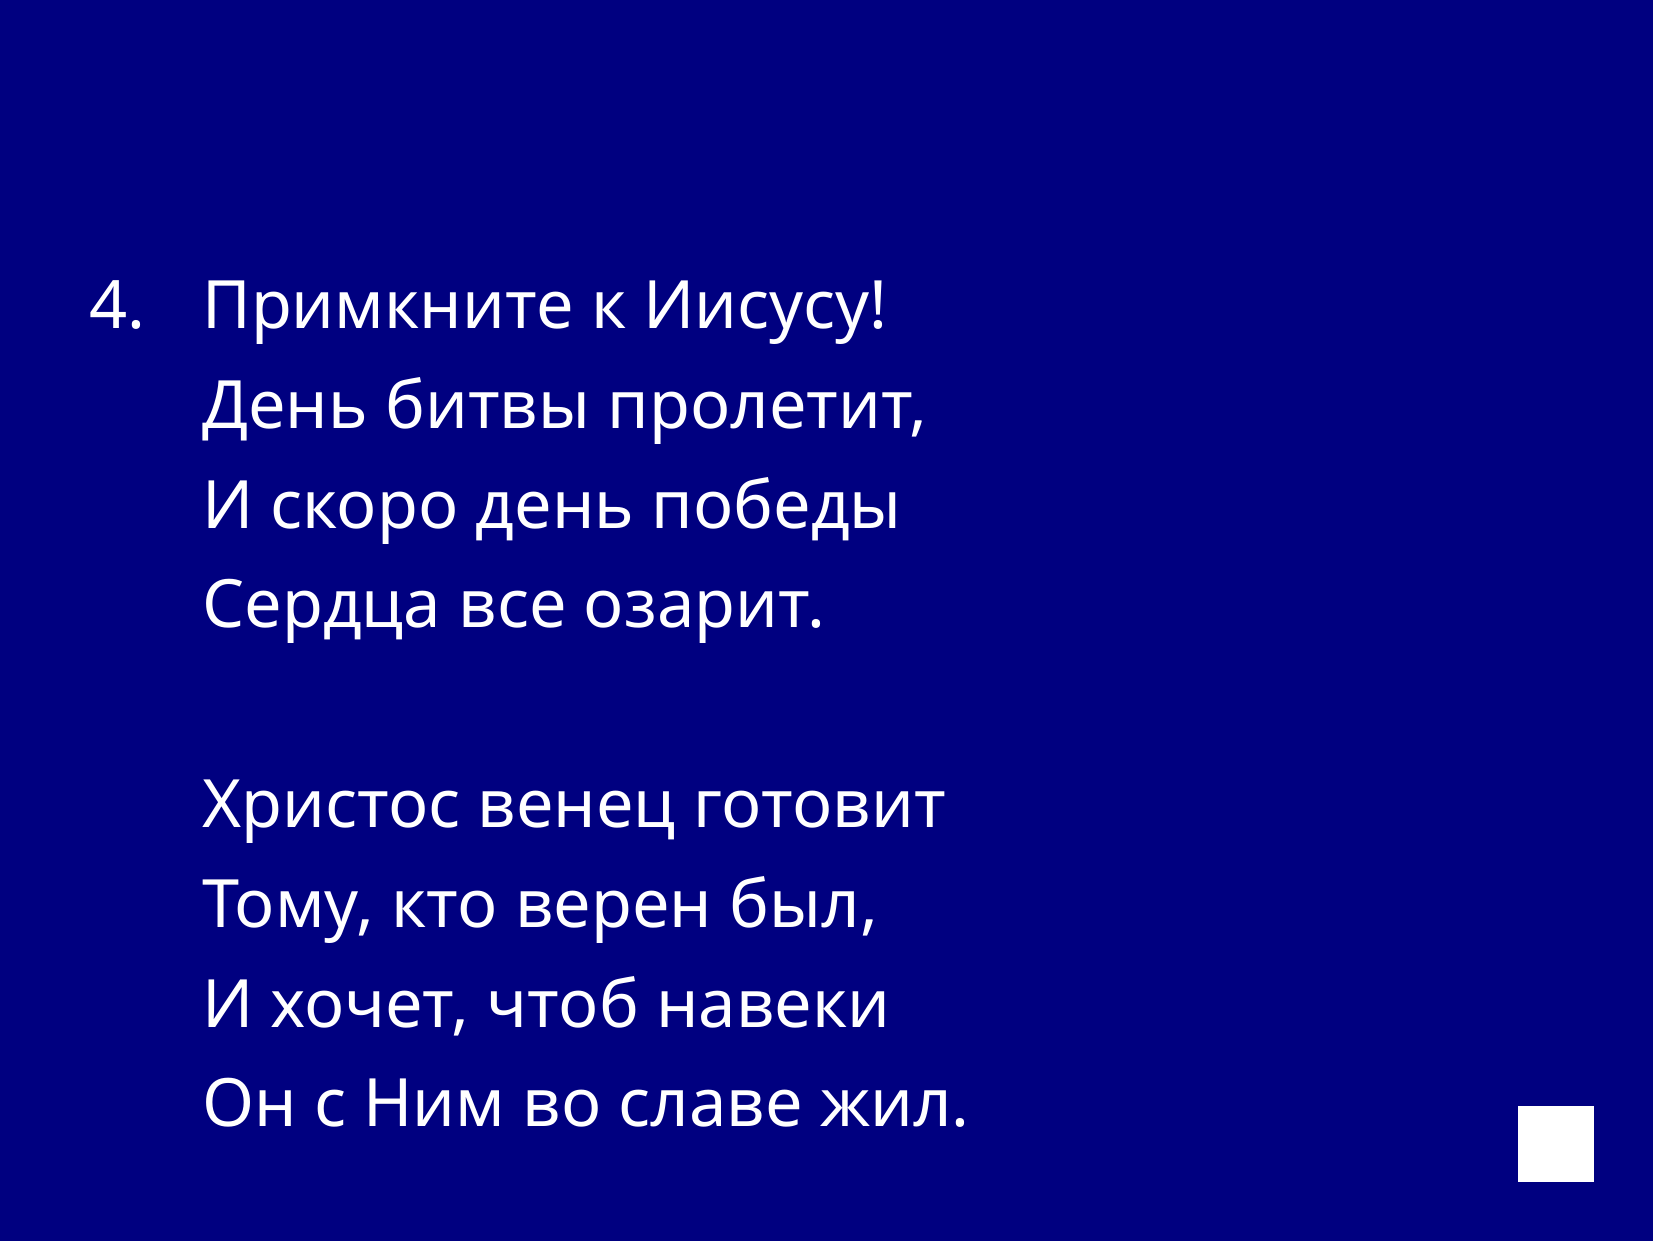

4.	Примкните к Иисусу!
	День битвы пролетит,
	И скоро день победы
	Сердца все озарит.
	Христос венец готовит
	Тому, кто верен был,
	И хочет, чтоб навеки
	Он с Ним во славе жил.